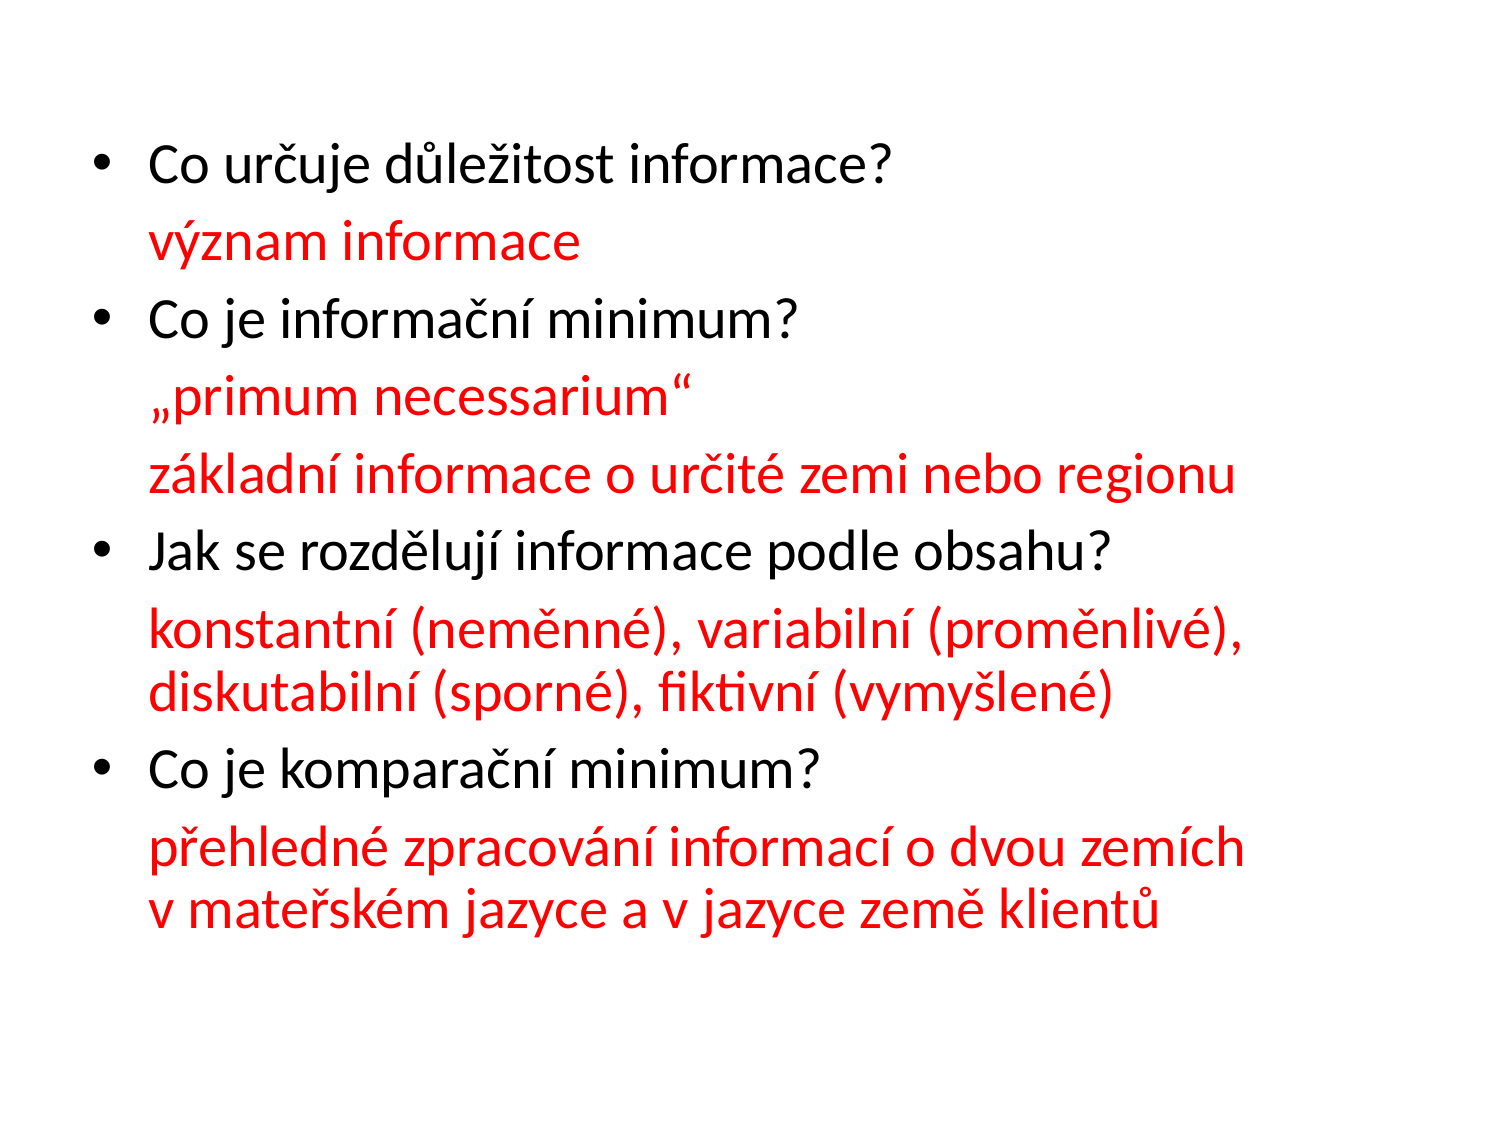

# Co určuje důležitost informace?
	význam informace
Co je informační minimum?
	„primum necessarium“
	základní informace o určité zemi nebo regionu
Jak se rozdělují informace podle obsahu?
	konstantní (neměnné), variabilní (proměnlivé), diskutabilní (sporné), fiktivní (vymyšlené)
Co je komparační minimum?
	přehledné zpracování informací o dvou zemích
v mateřském jazyce a v jazyce země klientů